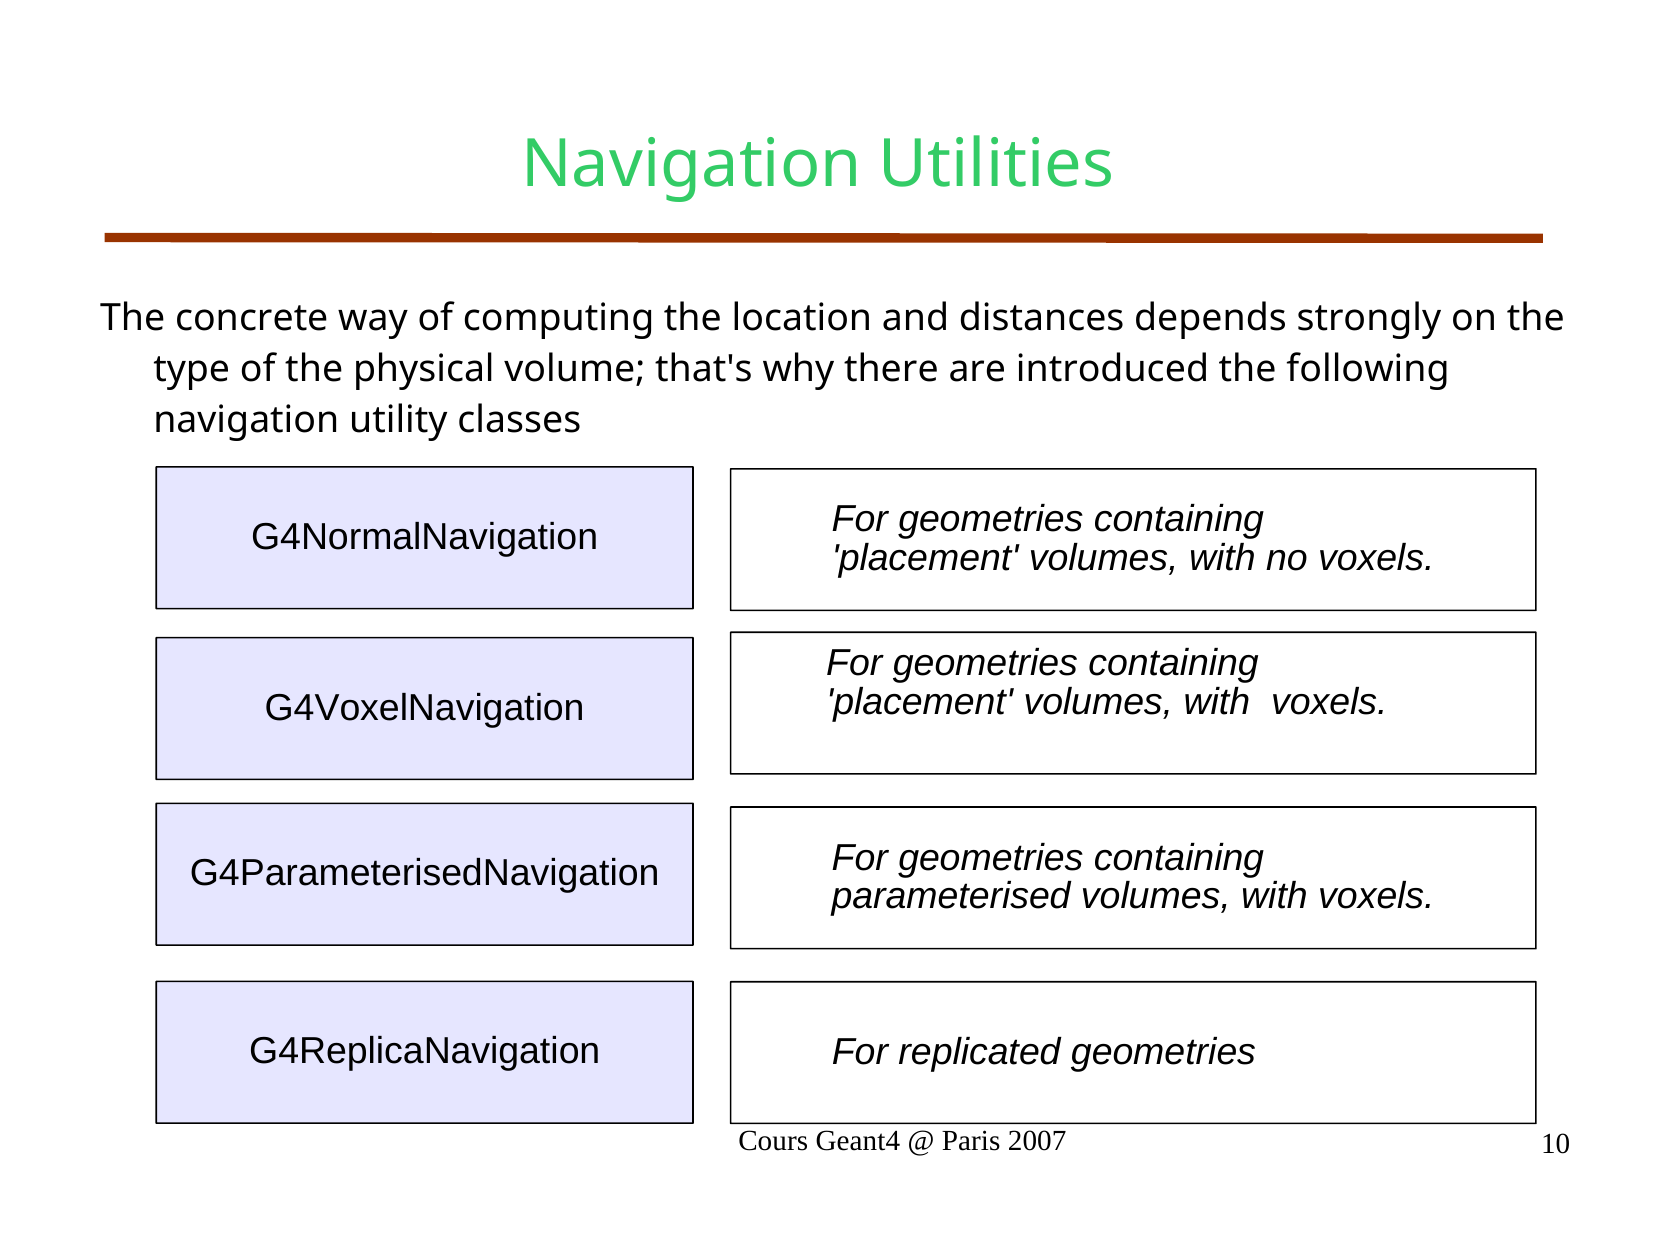

# Navigation Utilities
The concrete way of computing the location and distances depends strongly on the type of the physical volume; that's why there are introduced the following navigation utility classes
G4NormalNavigation
For geometries containing
'placement' volumes, with no voxels.
For geometries containing
'placement' volumes, with voxels.
G4VoxelNavigation
G4ParameterisedNavigation
For geometries containing
parameterised volumes, with voxels.
G4ReplicaNavigation
For replicated geometries
Cours Geant4 @ Paris 2007
10